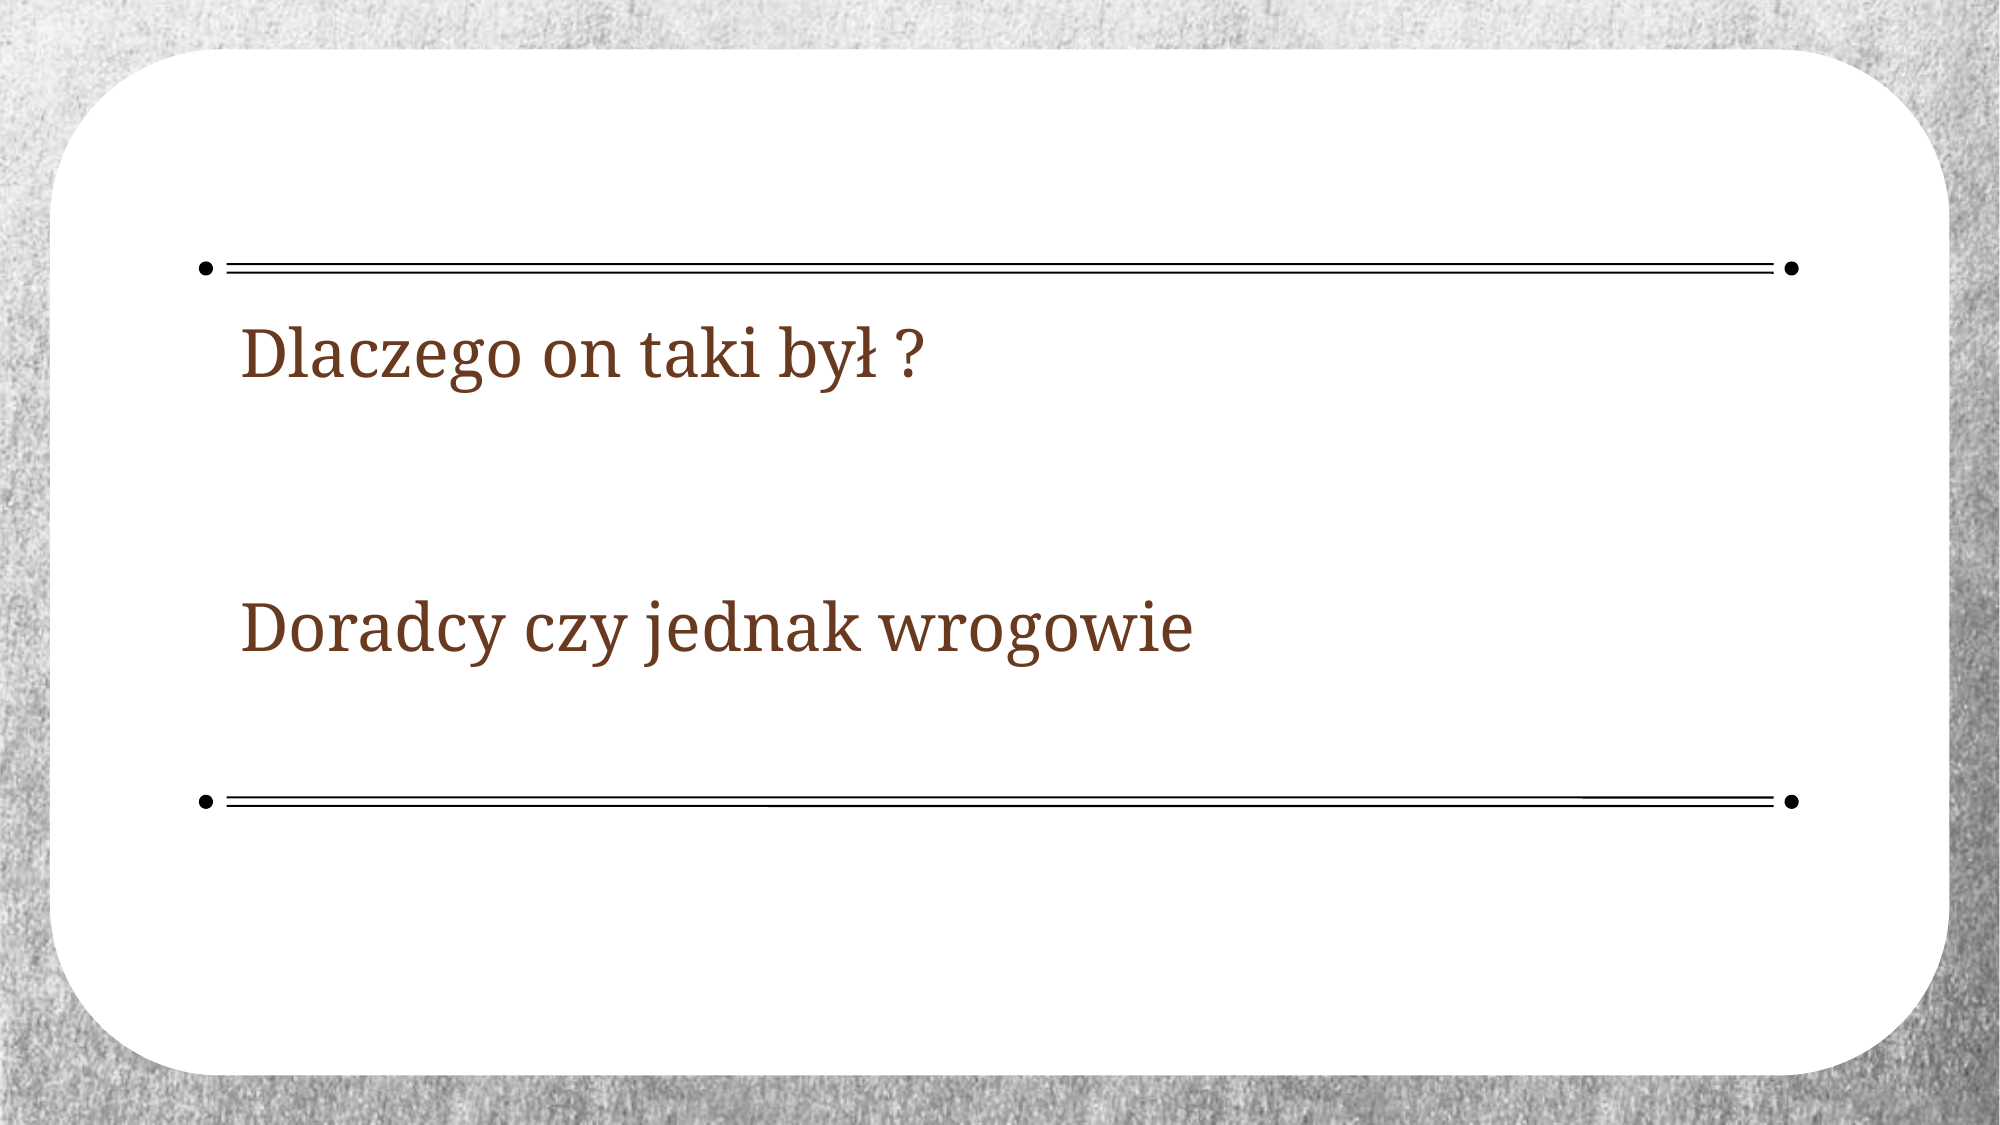

# Dlaczego on taki był ?
Doradcy czy jednak wrogowie